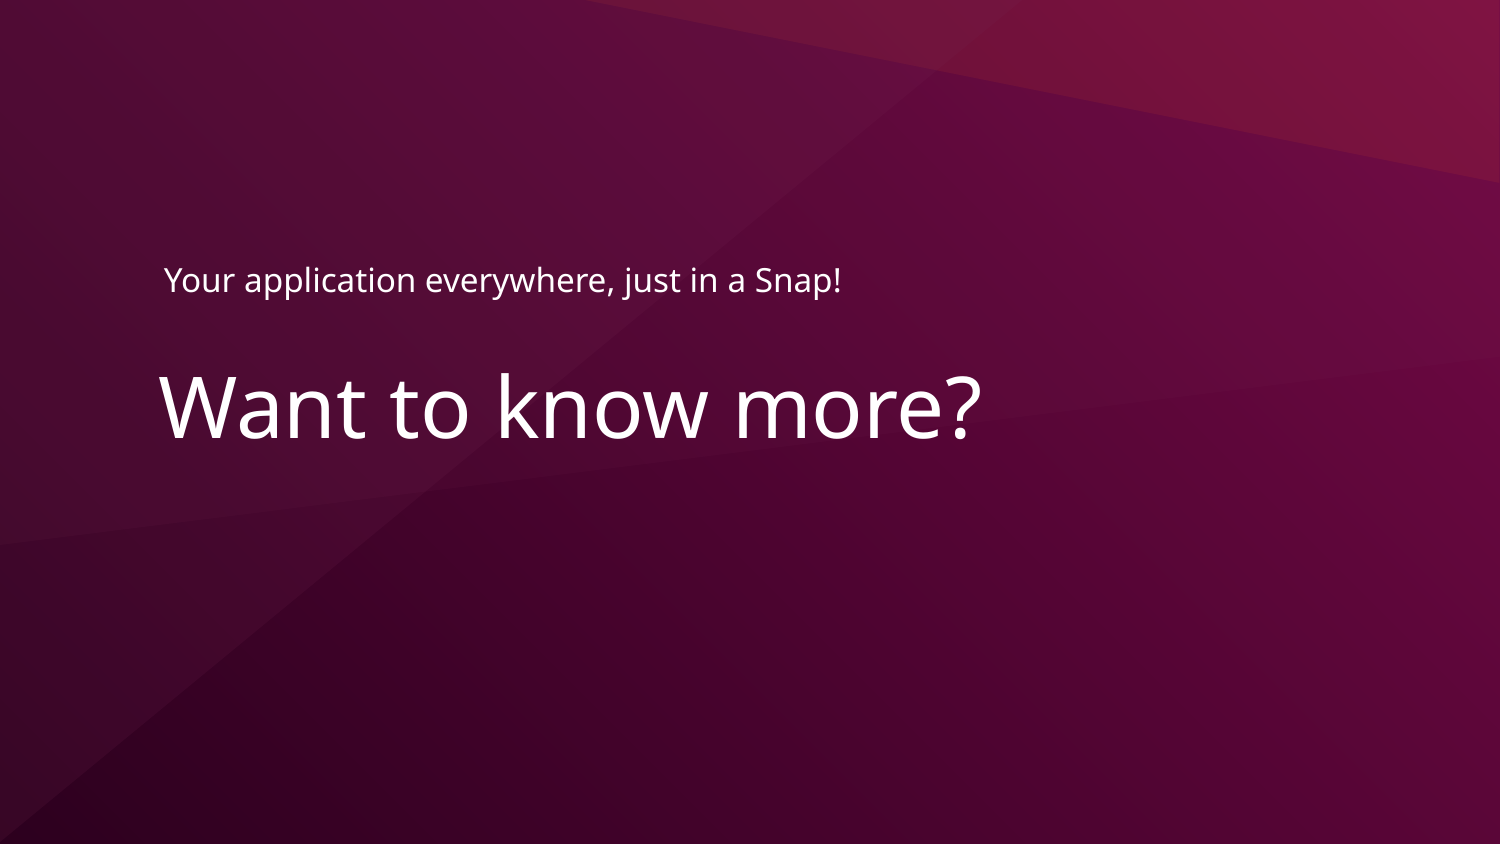

Your application everywhere, just in a Snap!
# Want to know more?